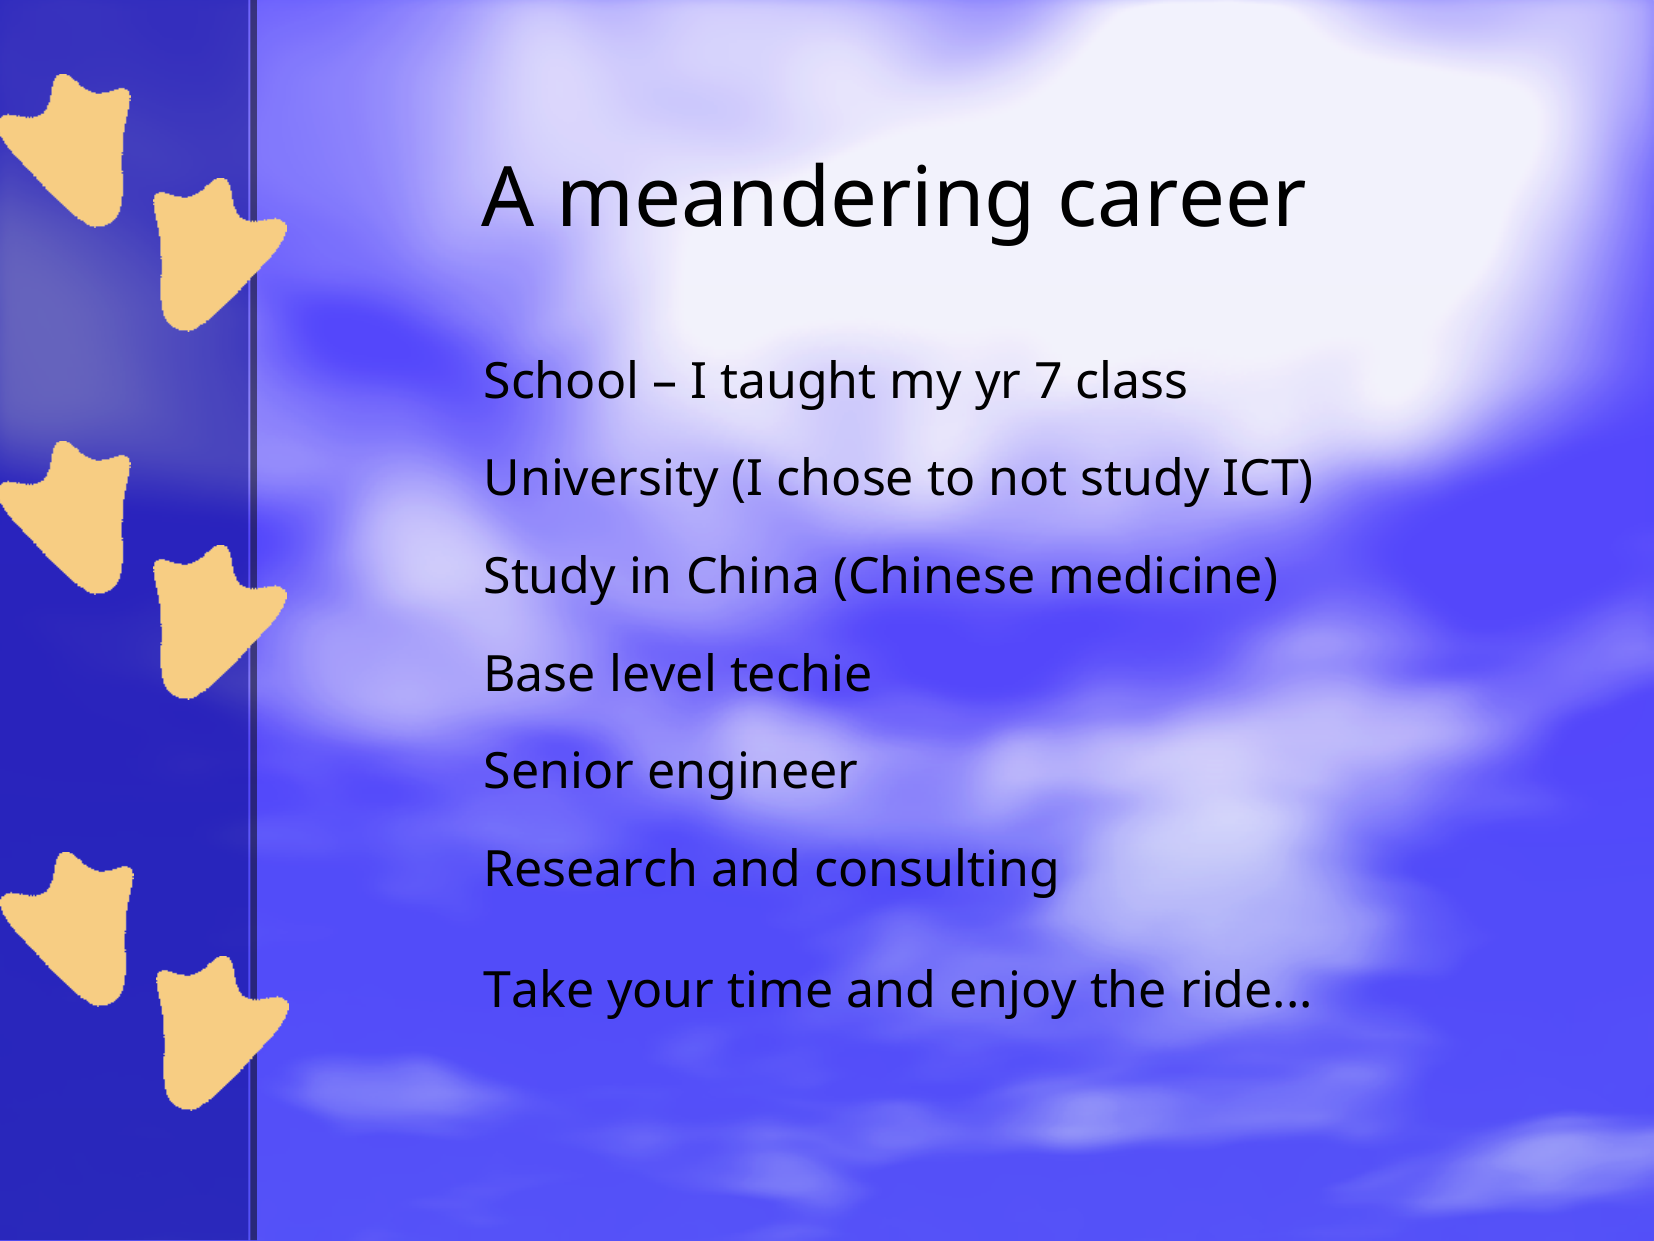

# A meandering career
School – I taught my yr 7 class
University (I chose to not study ICT)
Study in China (Chinese medicine)
Base level techie
Senior engineer
Research and consulting
Take your time and enjoy the ride...